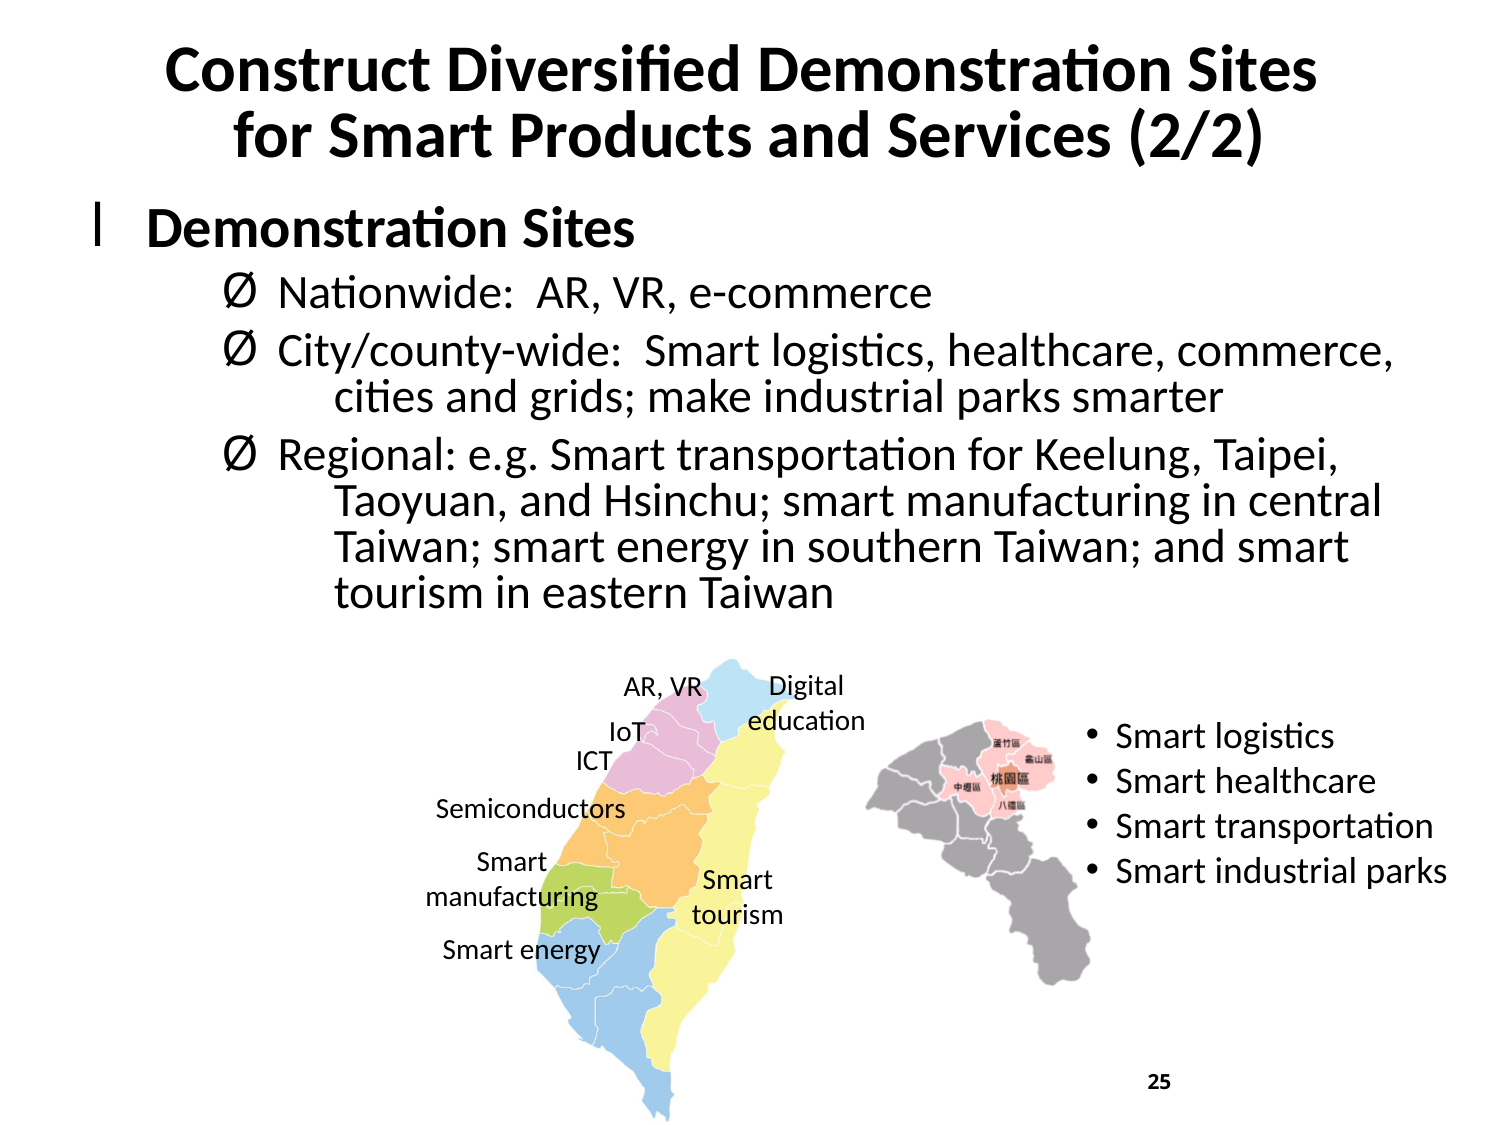

# Construct Diversified Demonstration Sites for Smart Products and Services (2/2)
Demonstration Sites
Nationwide: AR, VR, e-commerce
City/county-wide: Smart logistics, healthcare, commerce, cities and grids; make industrial parks smarter
Regional: e.g. Smart transportation for Keelung, Taipei, Taoyuan, and Hsinchu; smart manufacturing in central Taiwan; smart energy in southern Taiwan; and smart tourism in eastern Taiwan
Digital education
AR, VR
Smart logistics
Smart healthcare
Smart transportation
Smart industrial parks
IoT
ICT
Semiconductors
Smart manufacturing
Smart tourism
Smart energy
25